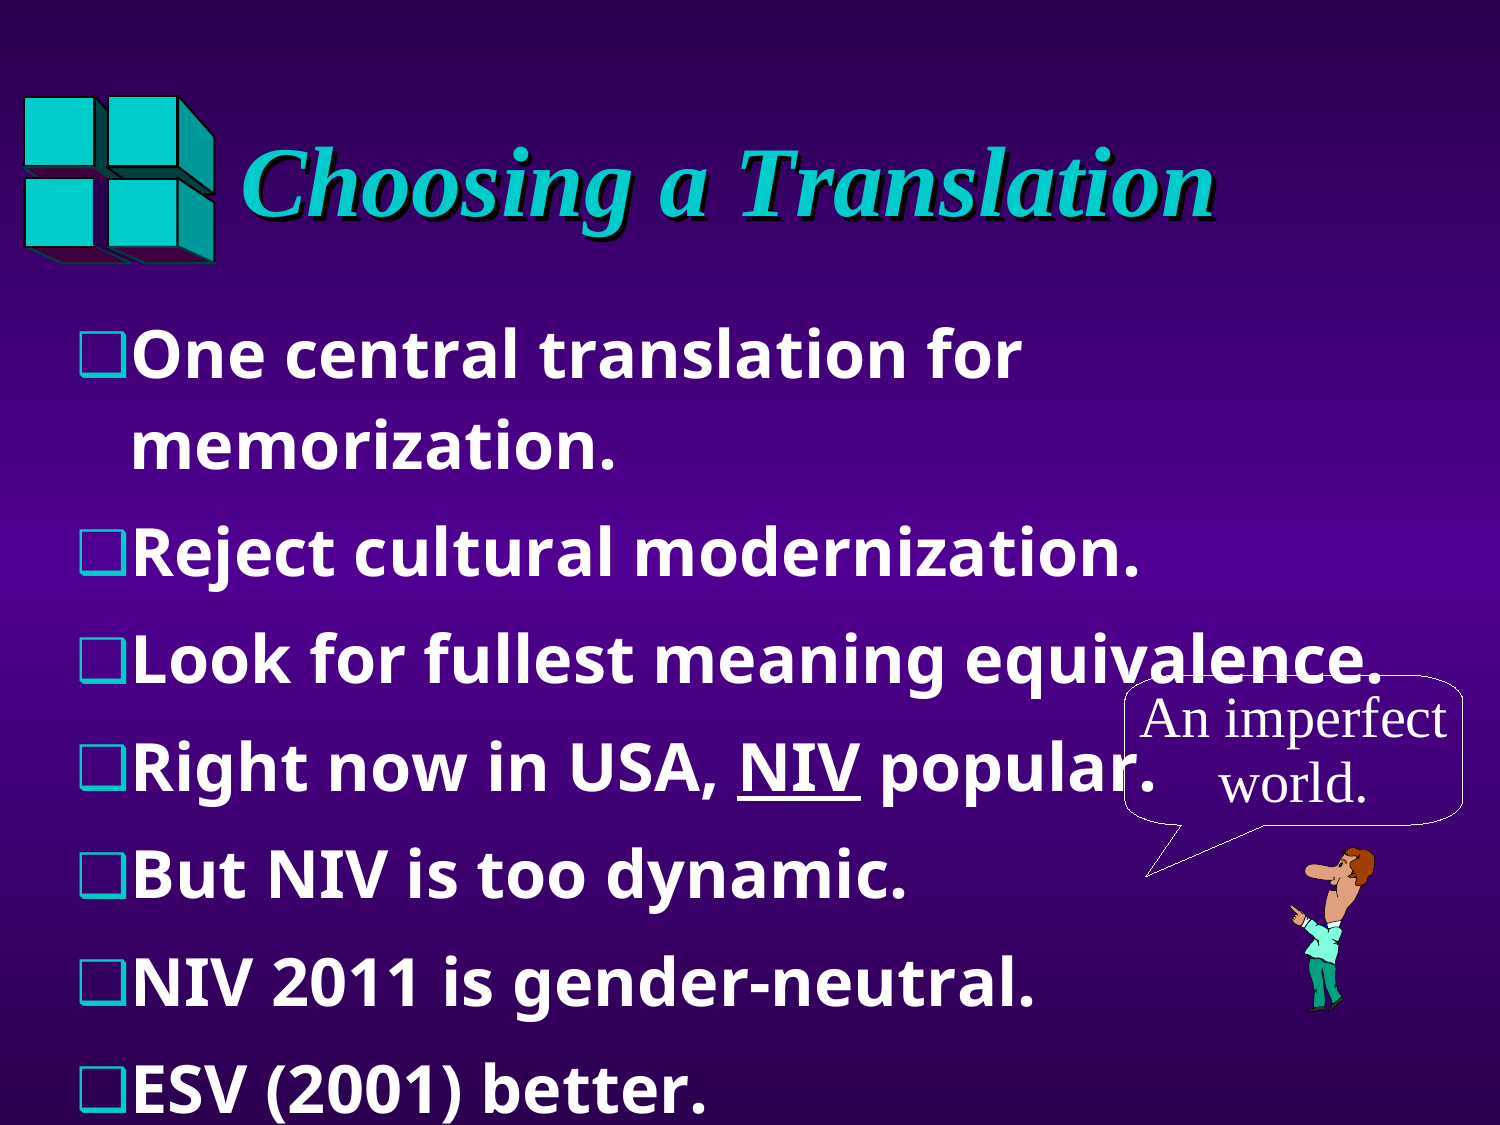

# Choosing a Translation
One central translation for memorization.
Reject cultural modernization.
Look for fullest meaning equivalence.
Right now in USA, NIV popular.
But NIV is too dynamic.
NIV 2011 is gender-neutral.
ESV (2001) better.
An imperfect
world.